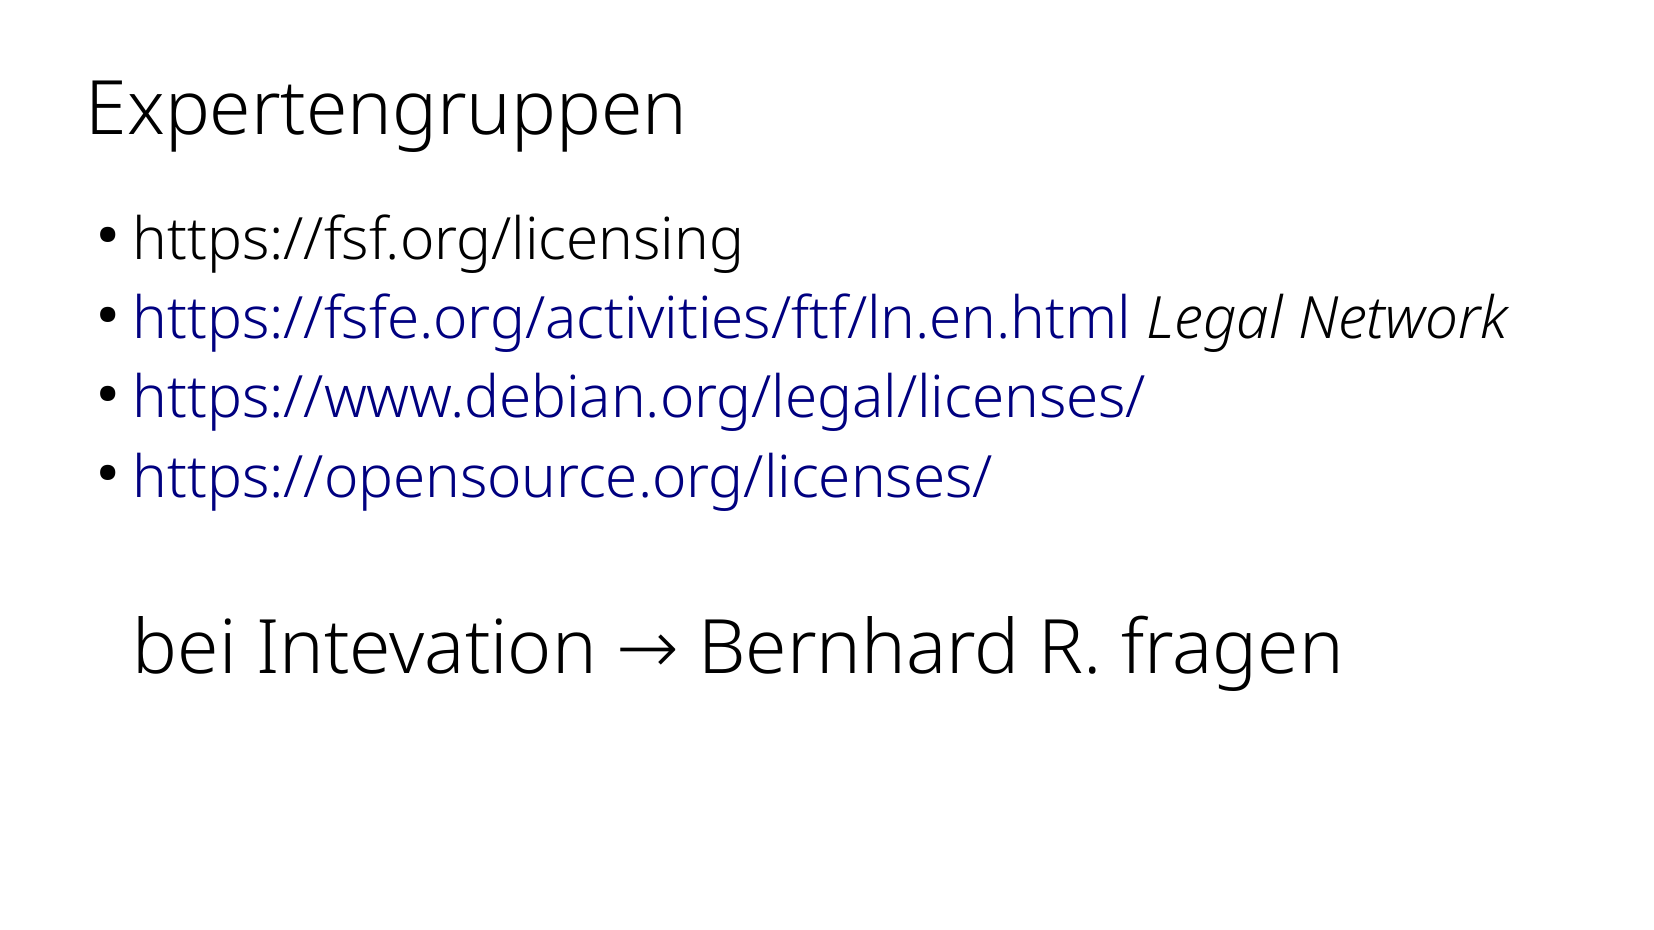

Expertengruppen
https://fsf.org/licensing
https://fsfe.org/activities/ftf/ln.en.html Legal Network
https://www.debian.org/legal/licenses/
https://opensource.org/licenses/
bei Intevation → Bernhard R. fragen